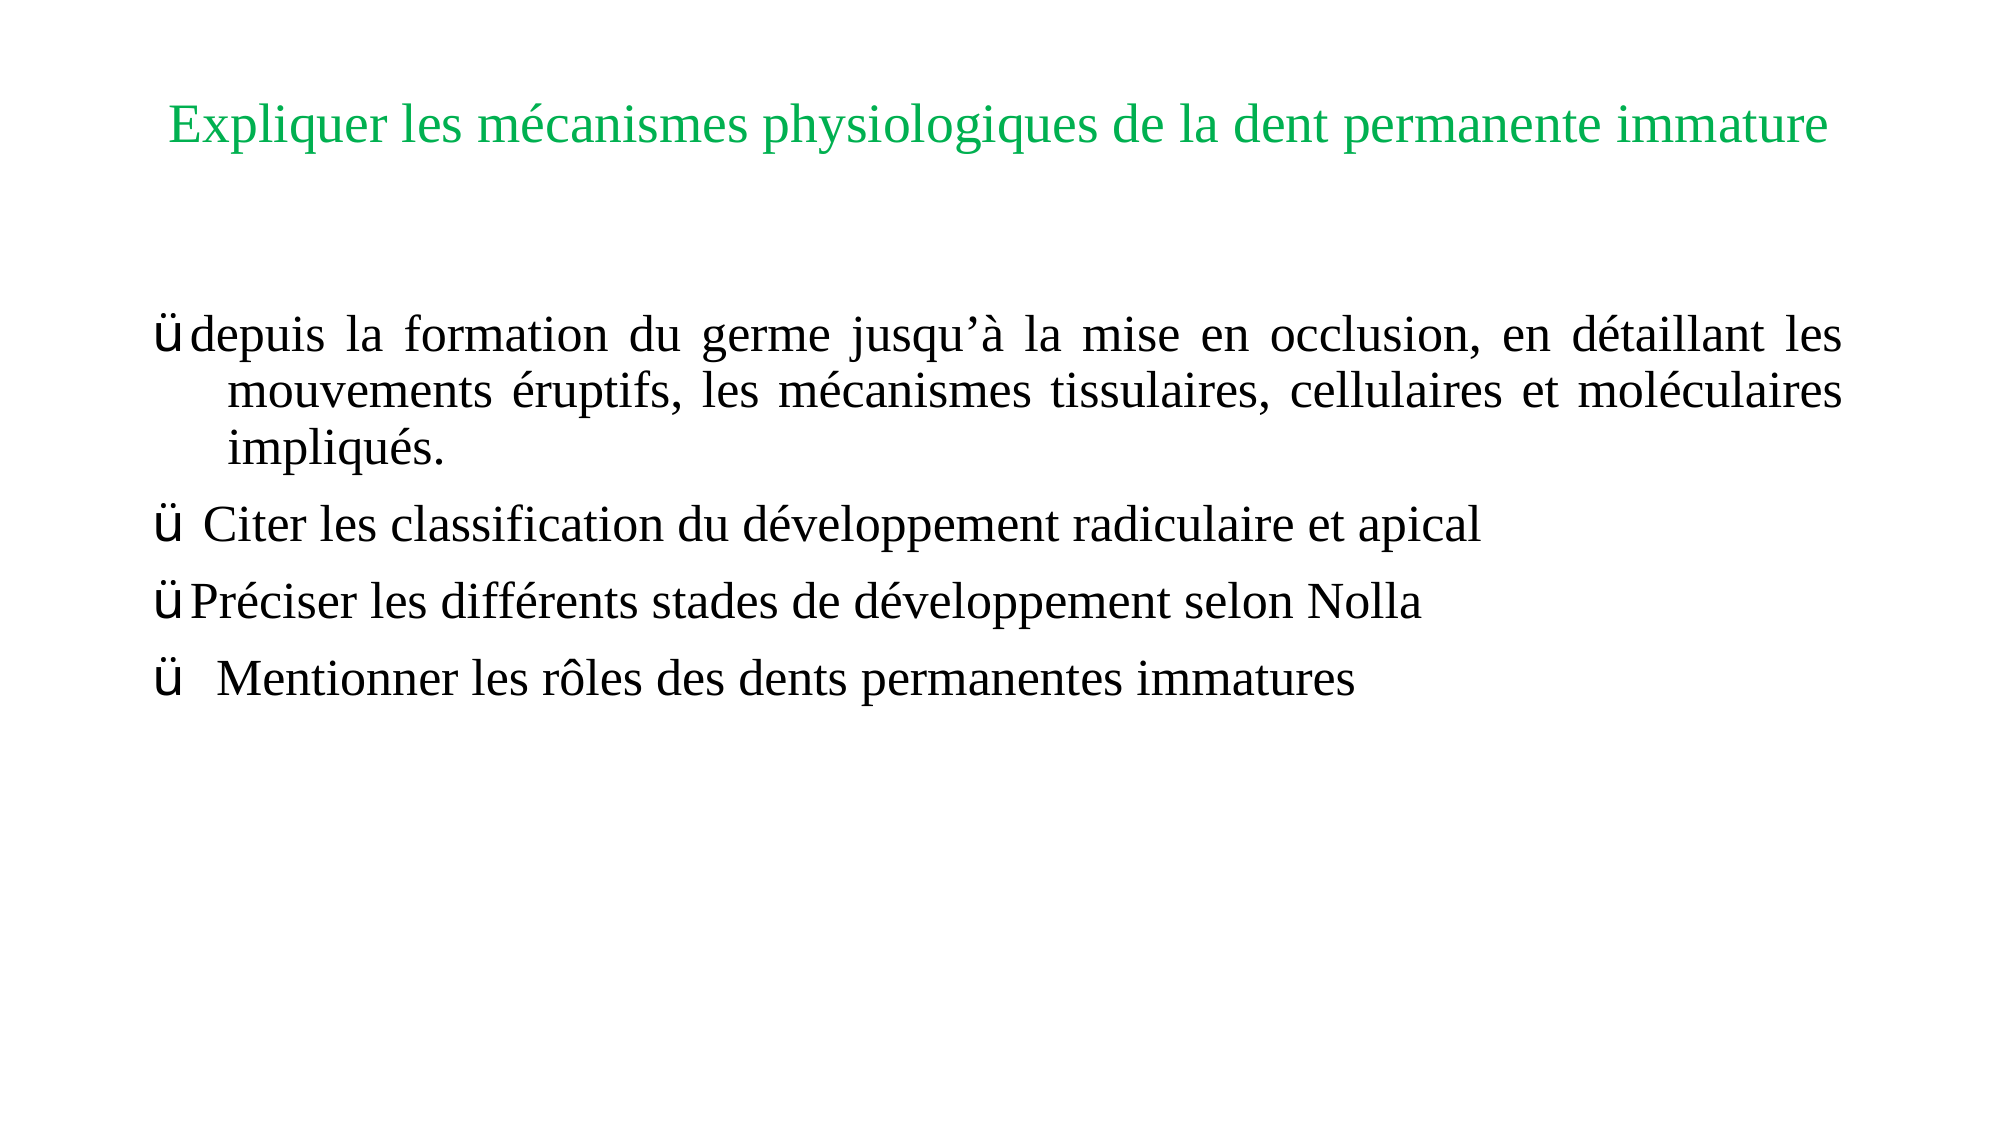

# Expliquer les mécanismes physiologiques de la dent permanente immature
depuis la formation du germe jusqu’à la mise en occlusion, en détaillant les mouvements éruptifs, les mécanismes tissulaires, cellulaires et moléculaires impliqués.
 Citer les classification du développement radiculaire et apical
Préciser les différents stades de développement selon Nolla
 Mentionner les rôles des dents permanentes immatures